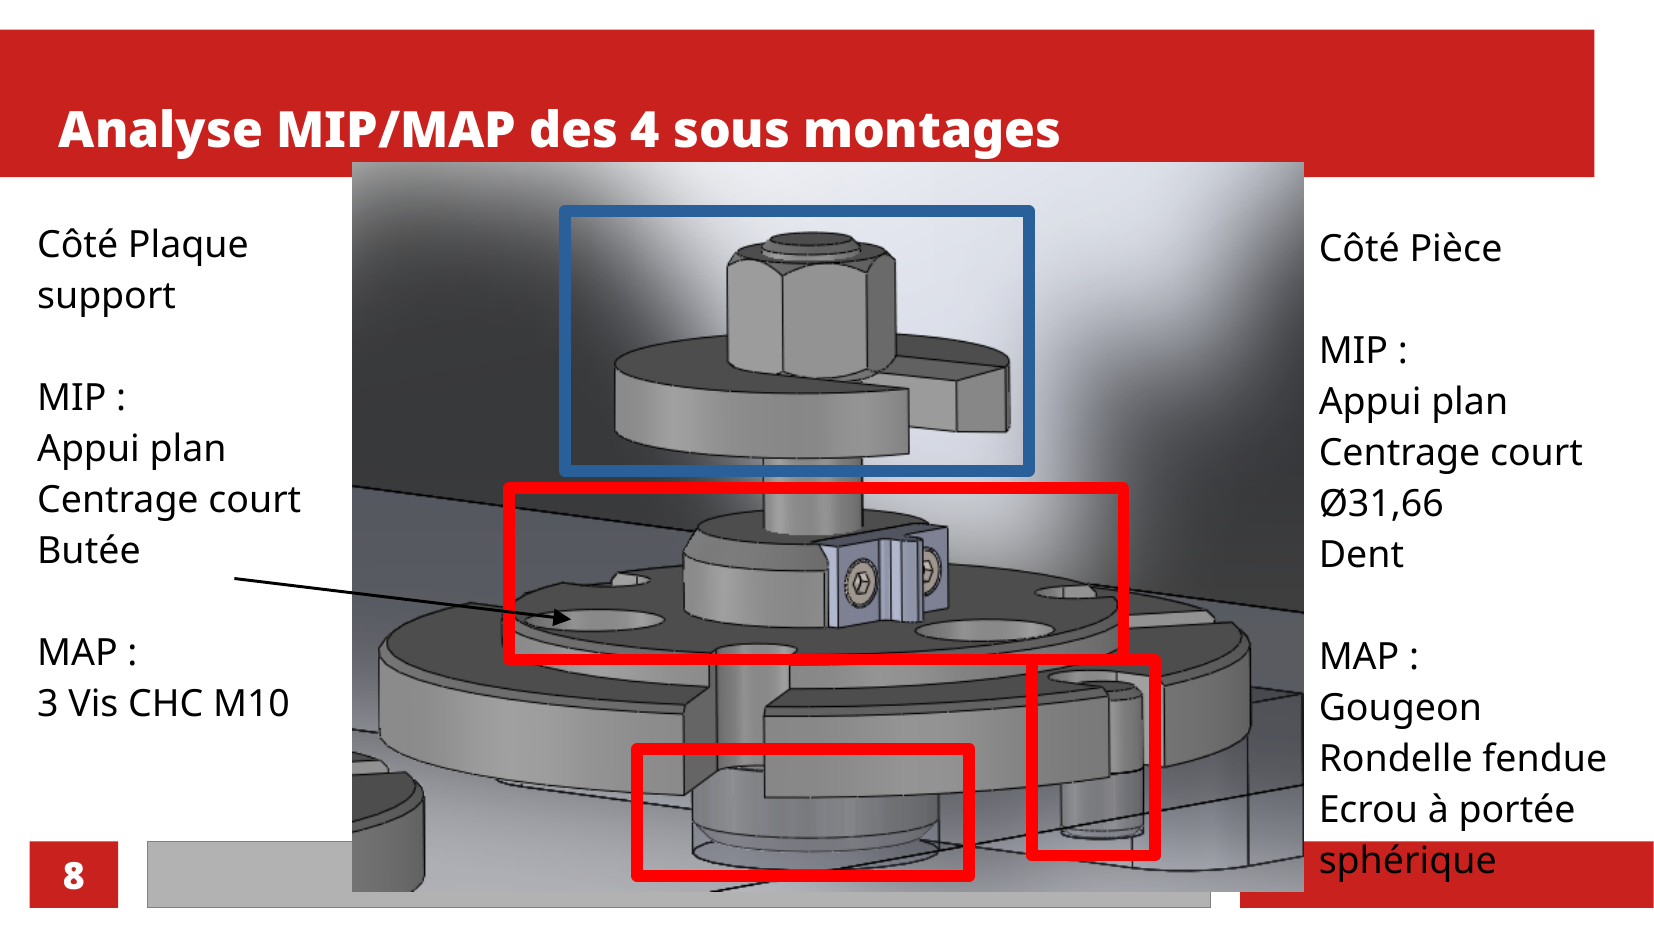

# Analyse MIP/MAP des 4 sous montages
Côté Plaque support
MIP :
Appui plan
Centrage court
Butée
MAP :
3 Vis CHC M10
Côté Pièce
MIP :
Appui plan
Centrage court Ø31,66
Dent
MAP :
Gougeon
Rondelle fendue
Ecrou à portée sphérique
8